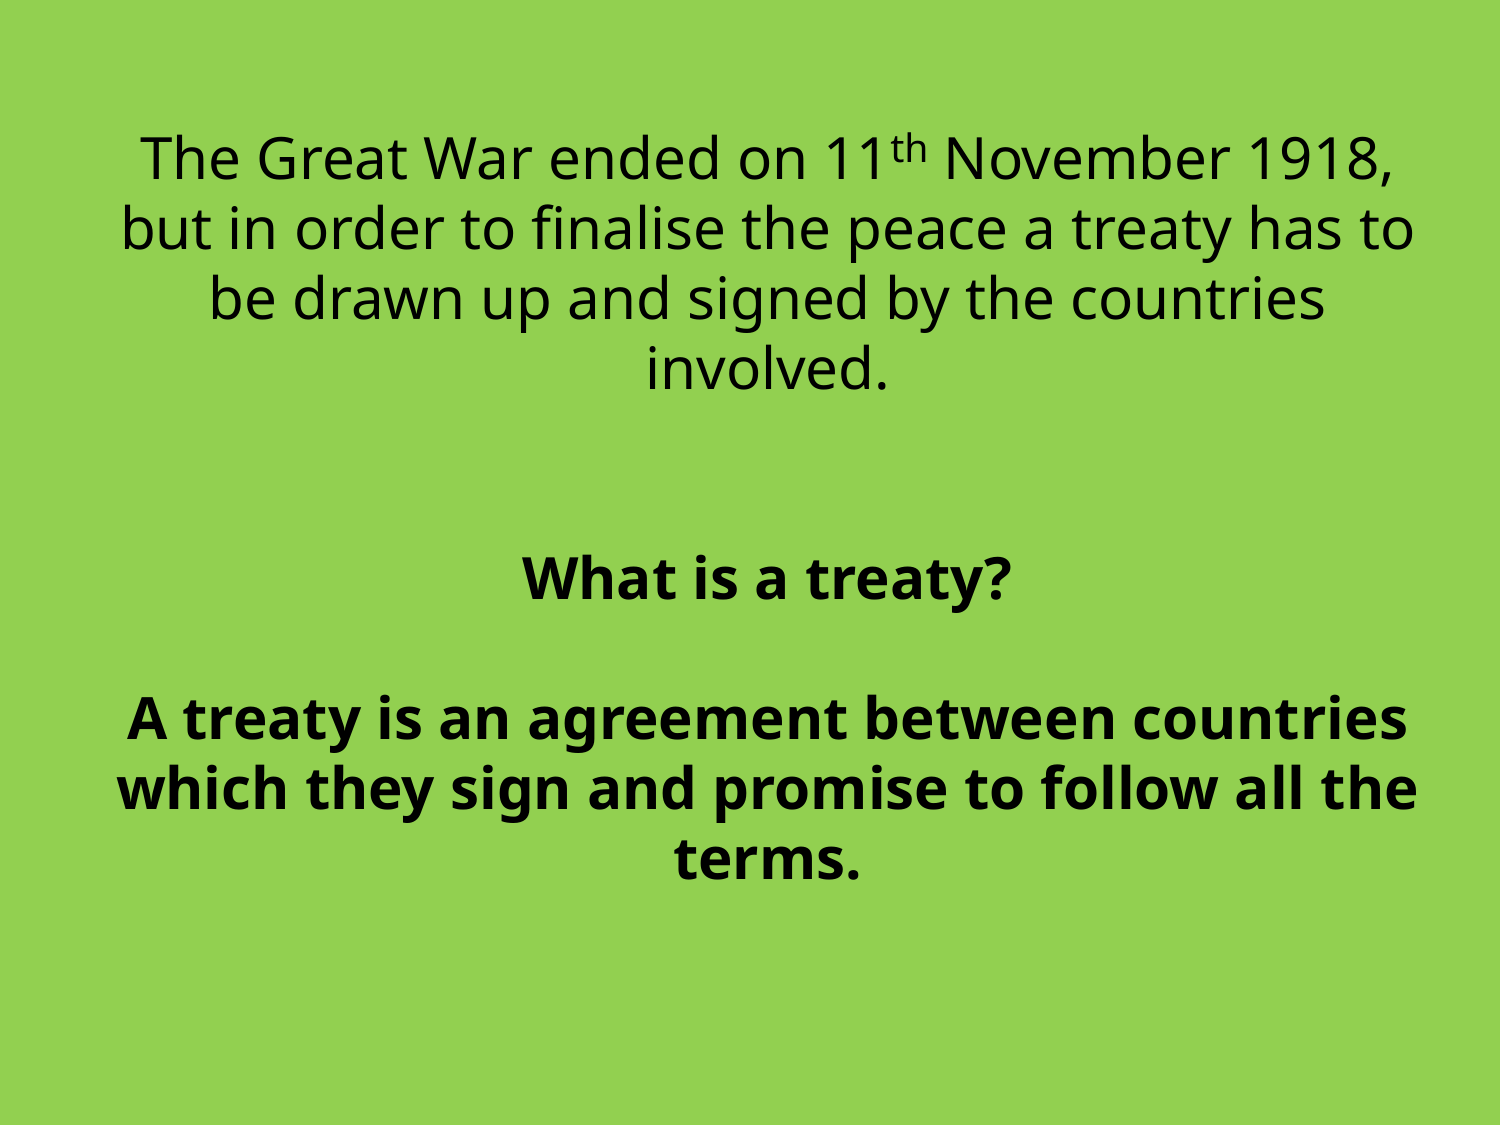

The Great War ended on 11th November 1918, but in order to finalise the peace a treaty has to be drawn up and signed by the countries involved.
What is a treaty?
A treaty is an agreement between countries which they sign and promise to follow all the terms.